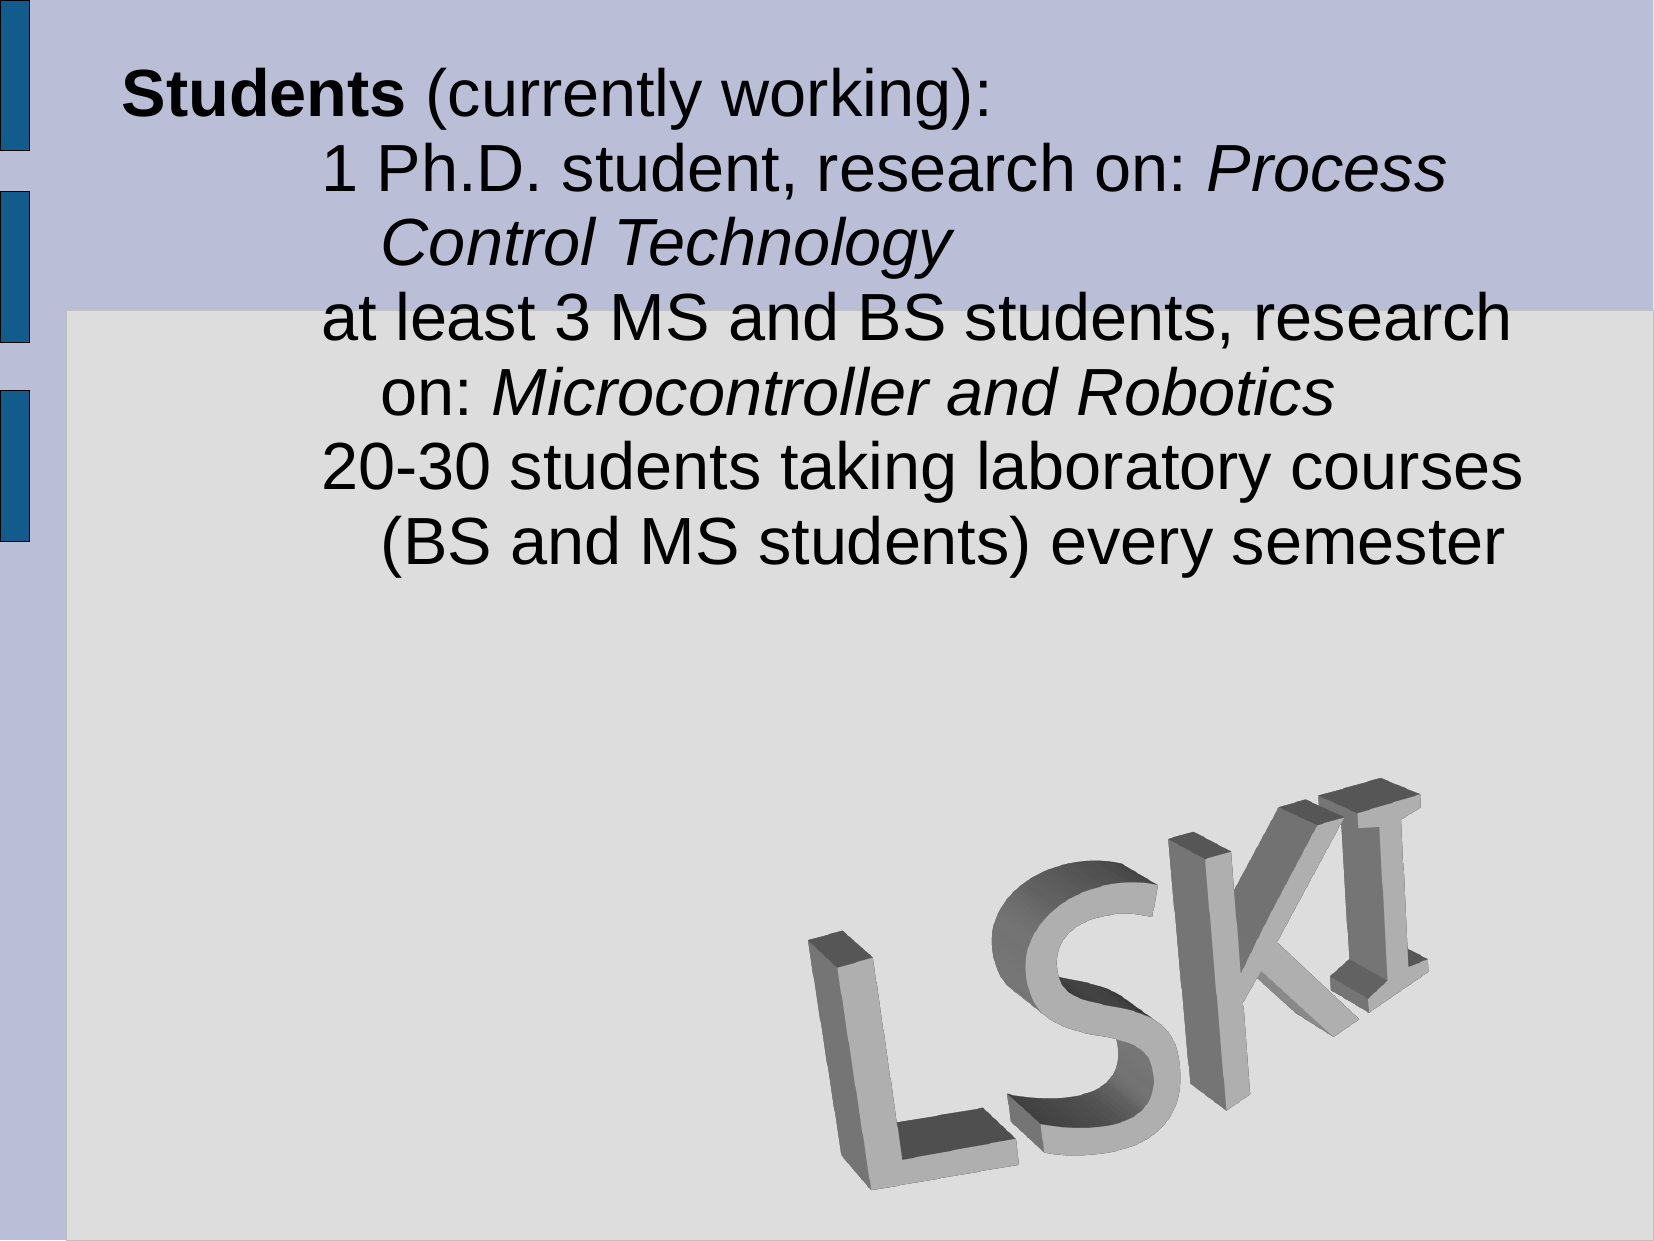

Students (currently working):
1 Ph.D. student, research on: Process Control Technology
at least 3 MS and BS students, research on: Microcontroller and Robotics
20-30 students taking laboratory courses (BS and MS students) every semester
LSKI